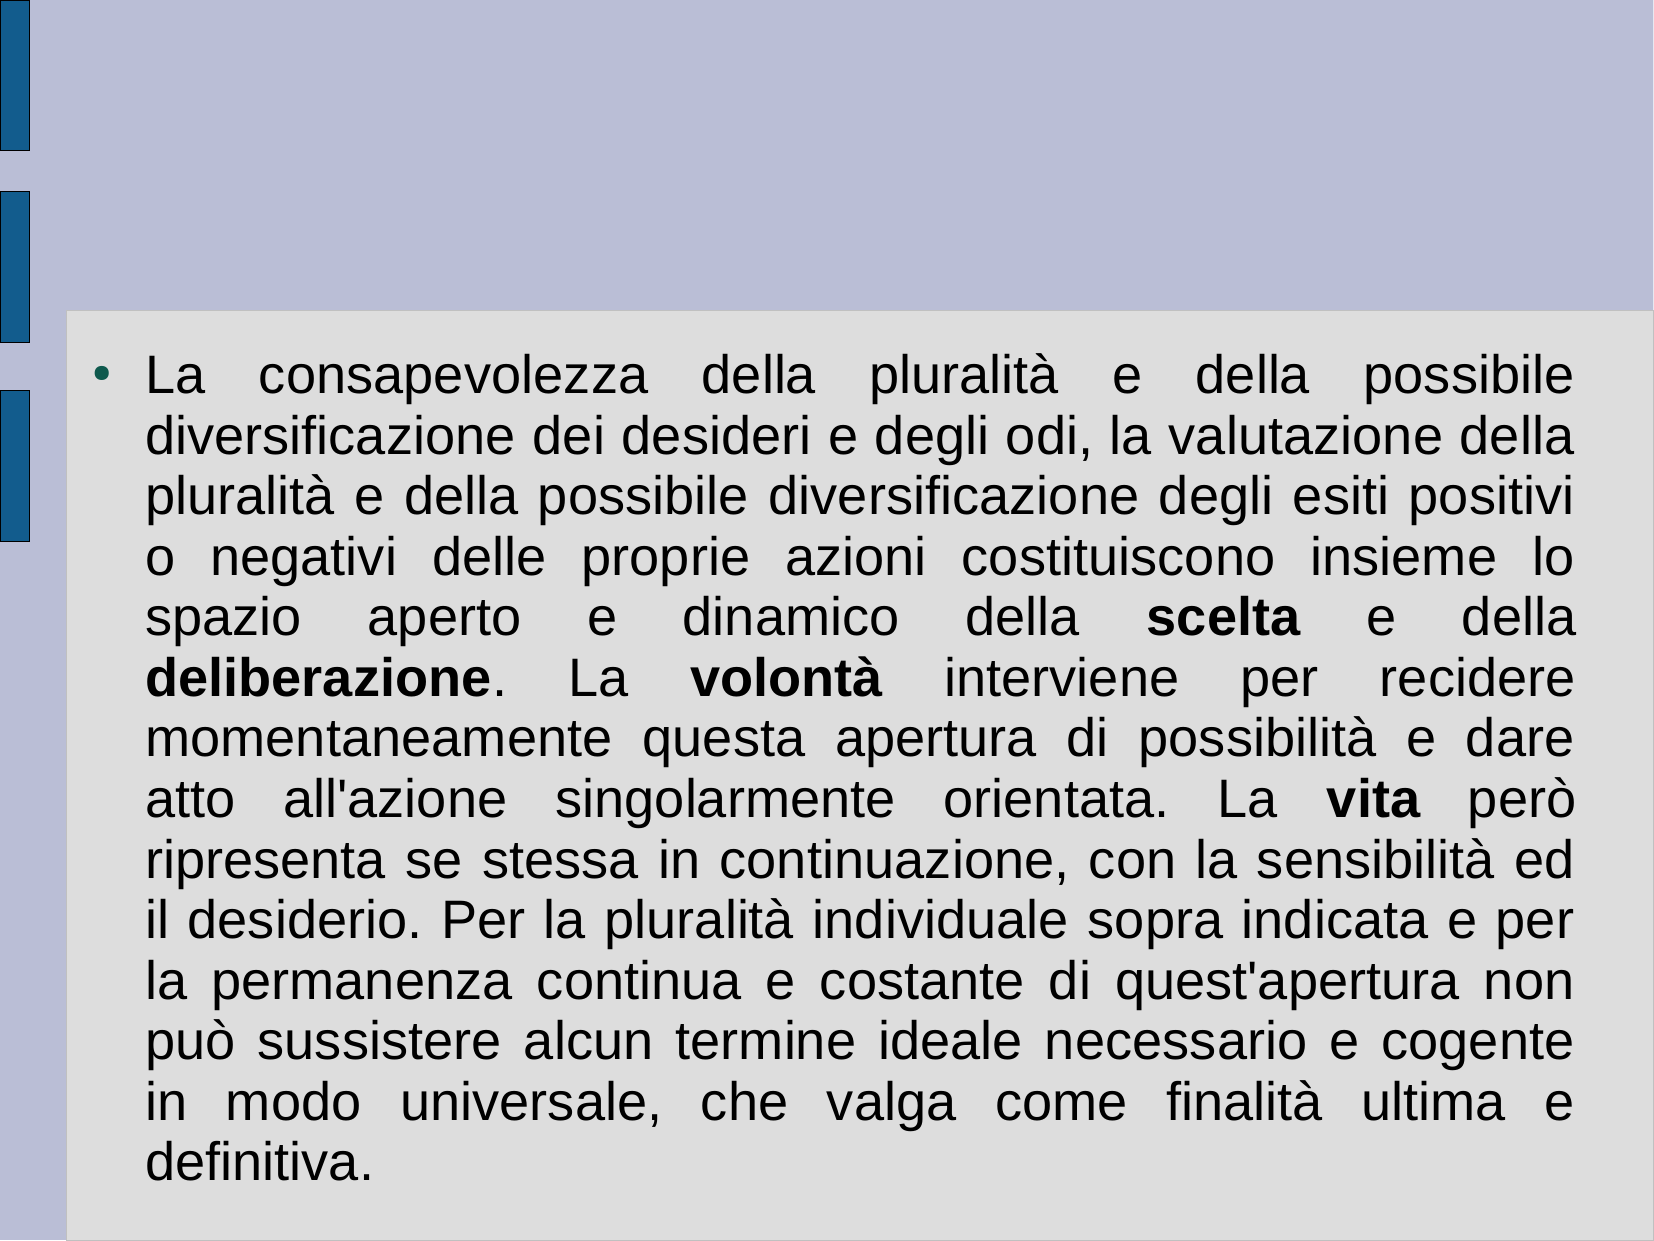

#
La consapevolezza della pluralità e della possibile diversificazione dei desideri e degli odi, la valutazione della pluralità e della possibile diversificazione degli esiti positivi o negativi delle proprie azioni costituiscono insieme lo spazio aperto e dinamico della scelta e della deliberazione. La volontà interviene per recidere momentaneamente questa apertura di possibilità e dare atto all'azione singolarmente orientata. La vita però ripresenta se stessa in continuazione, con la sensibilità ed il desiderio. Per la pluralità individuale sopra indicata e per la permanenza continua e costante di quest'apertura non può sussistere alcun termine ideale necessario e cogente in modo universale, che valga come finalità ultima e definitiva.